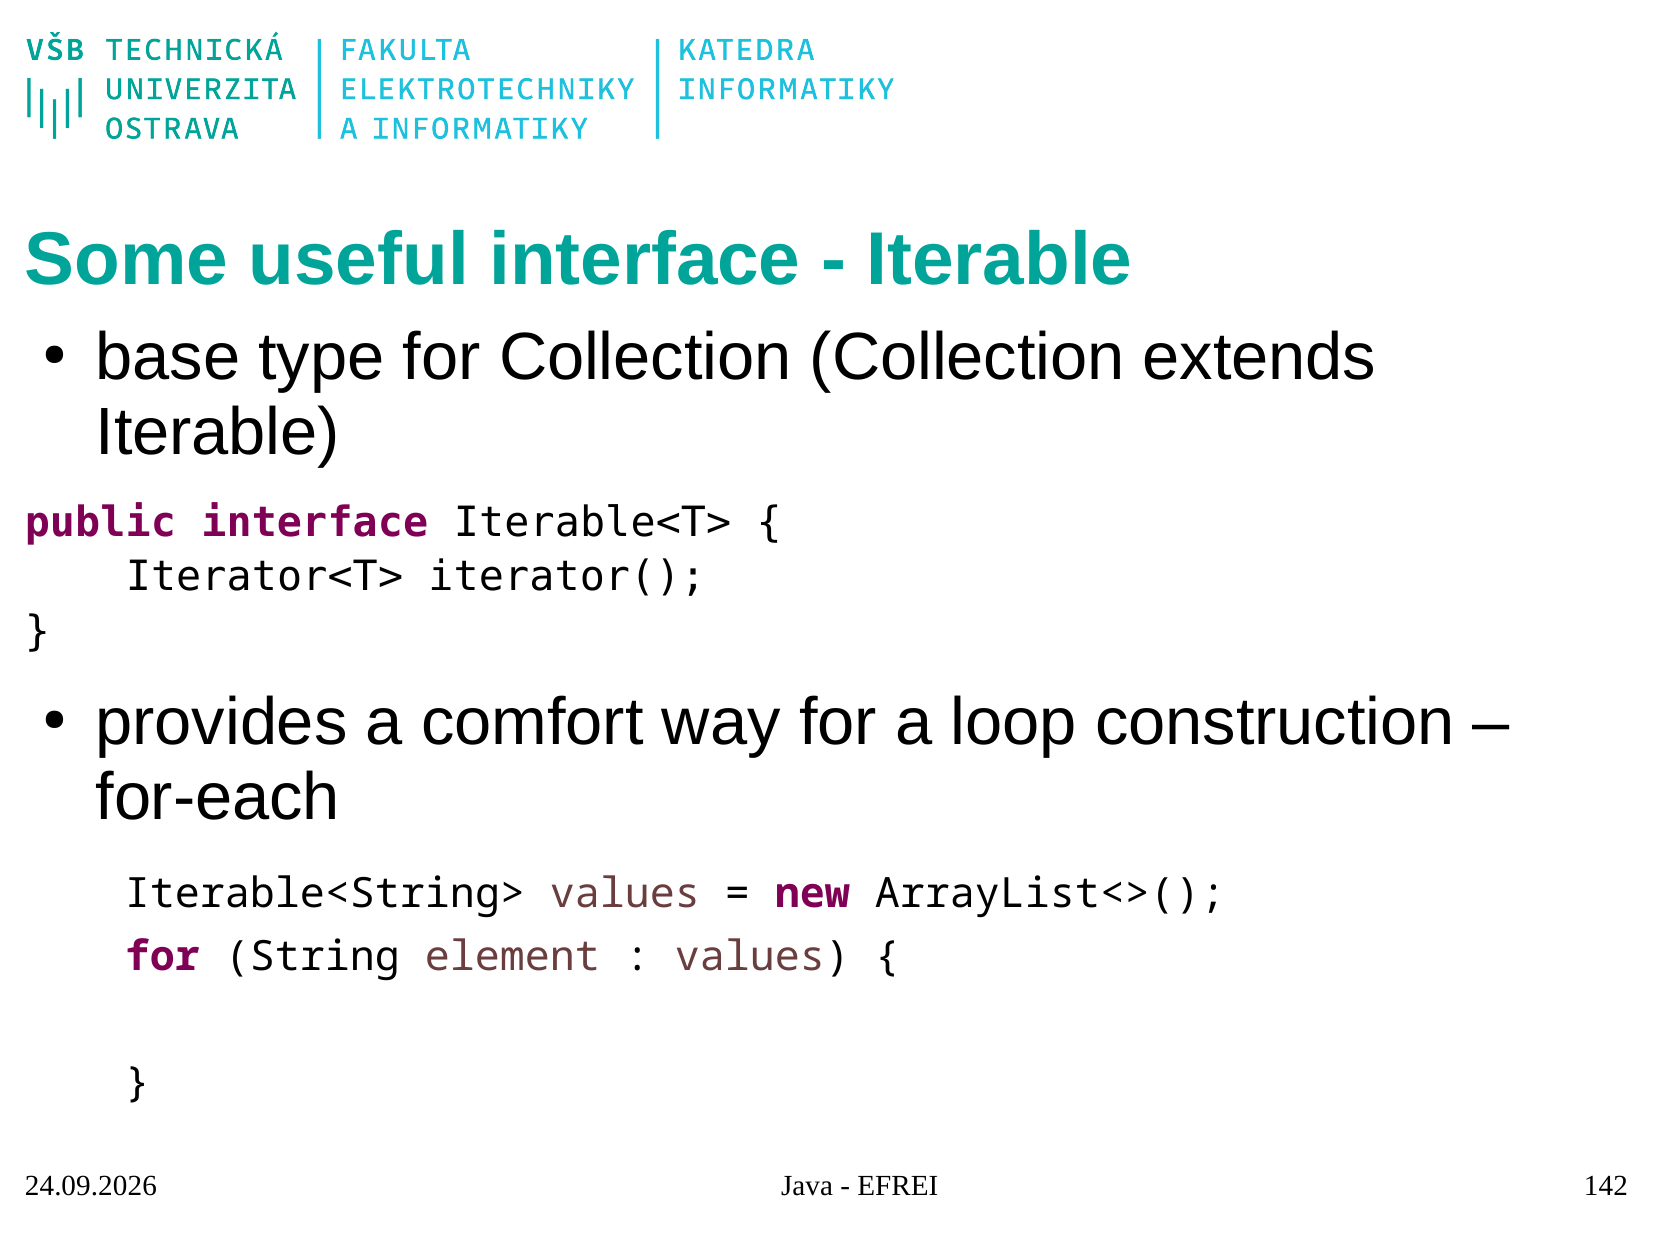

# Some useful interface - Iterable
base type for Collection (Collection extends Iterable)
public interface Iterable<T> {
 Iterator<T> iterator();
}
provides a comfort way for a loop construction – for-each
 Iterable<String> values = new ArrayList<>();
 for (String element : values) {
 }
Java - EFREI
142